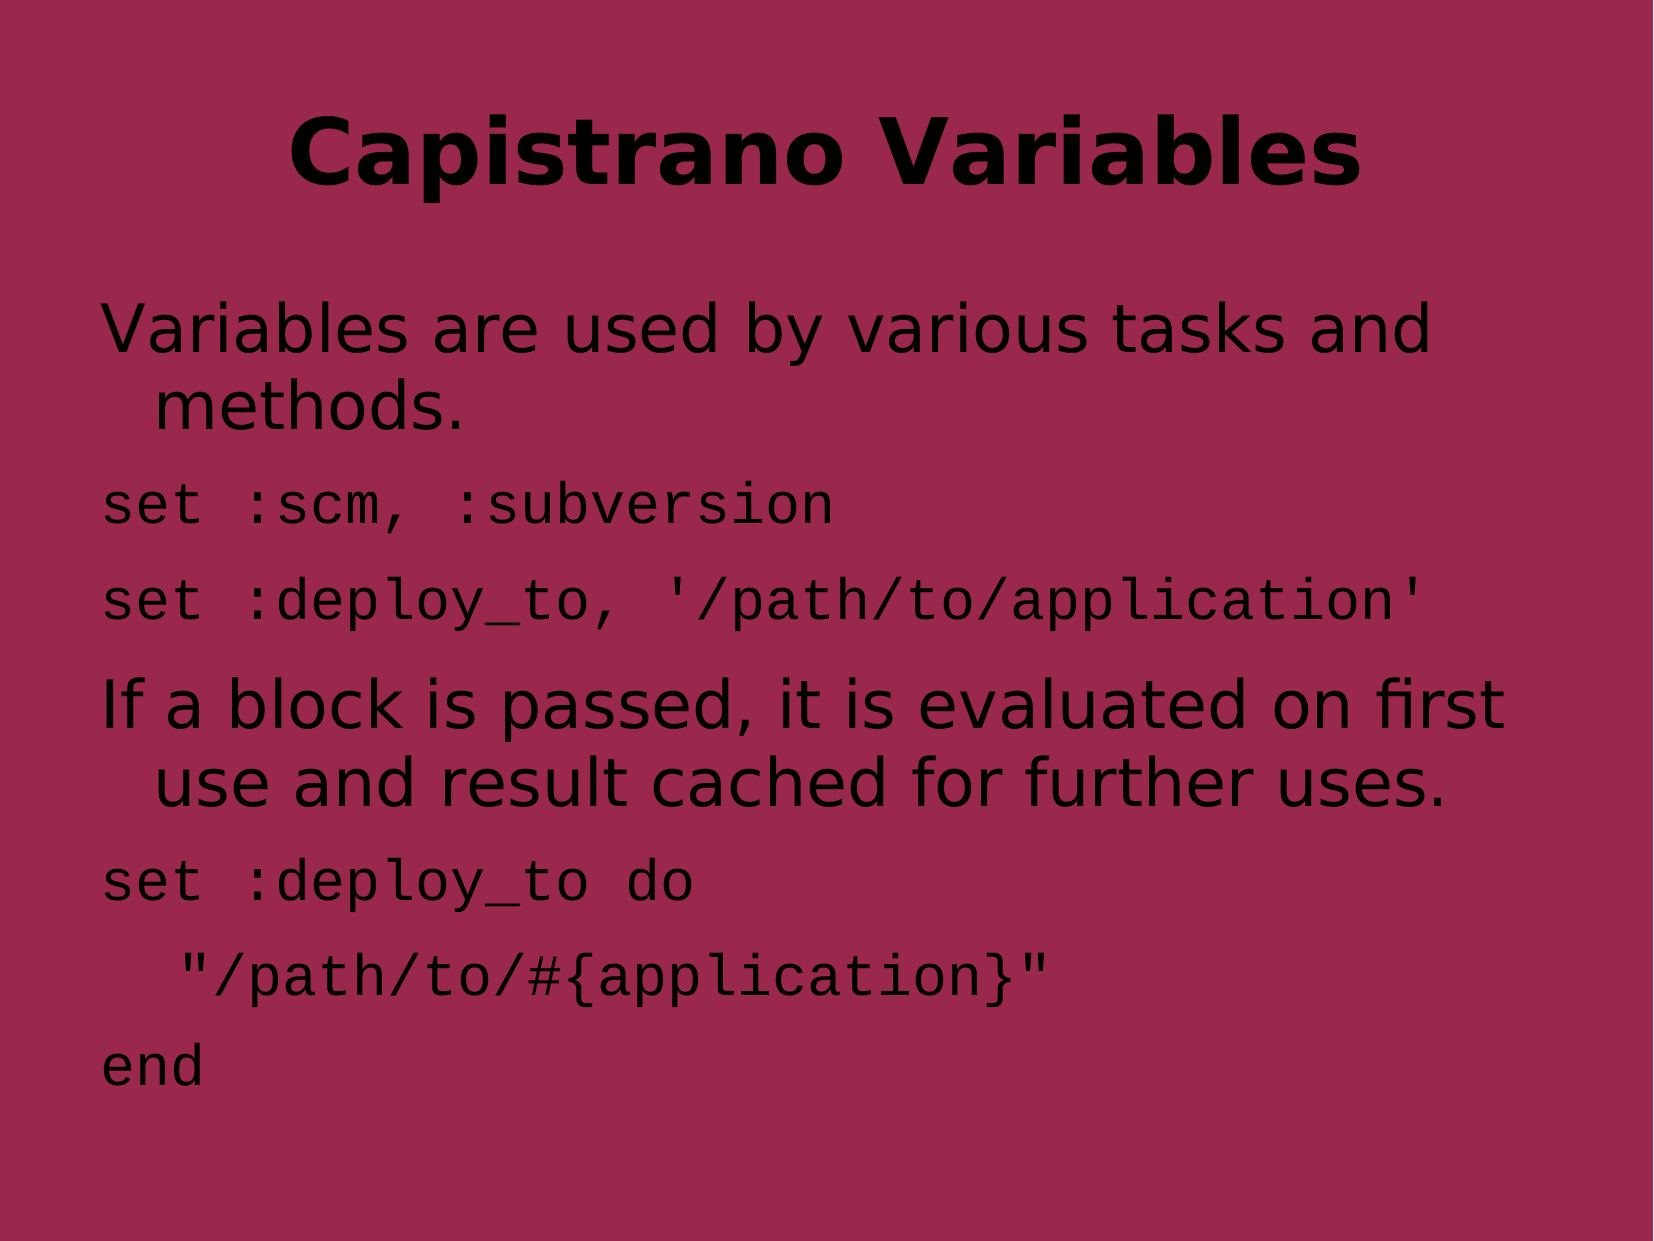

# Capistrano Variables
Variables are used by various tasks and methods.
set :scm, :subversion
set :deploy_to, '/path/to/application'
If a block is passed, it is evaluated on first use and result cached for further uses.
set :deploy_to do
"/path/to/#{application}"
end